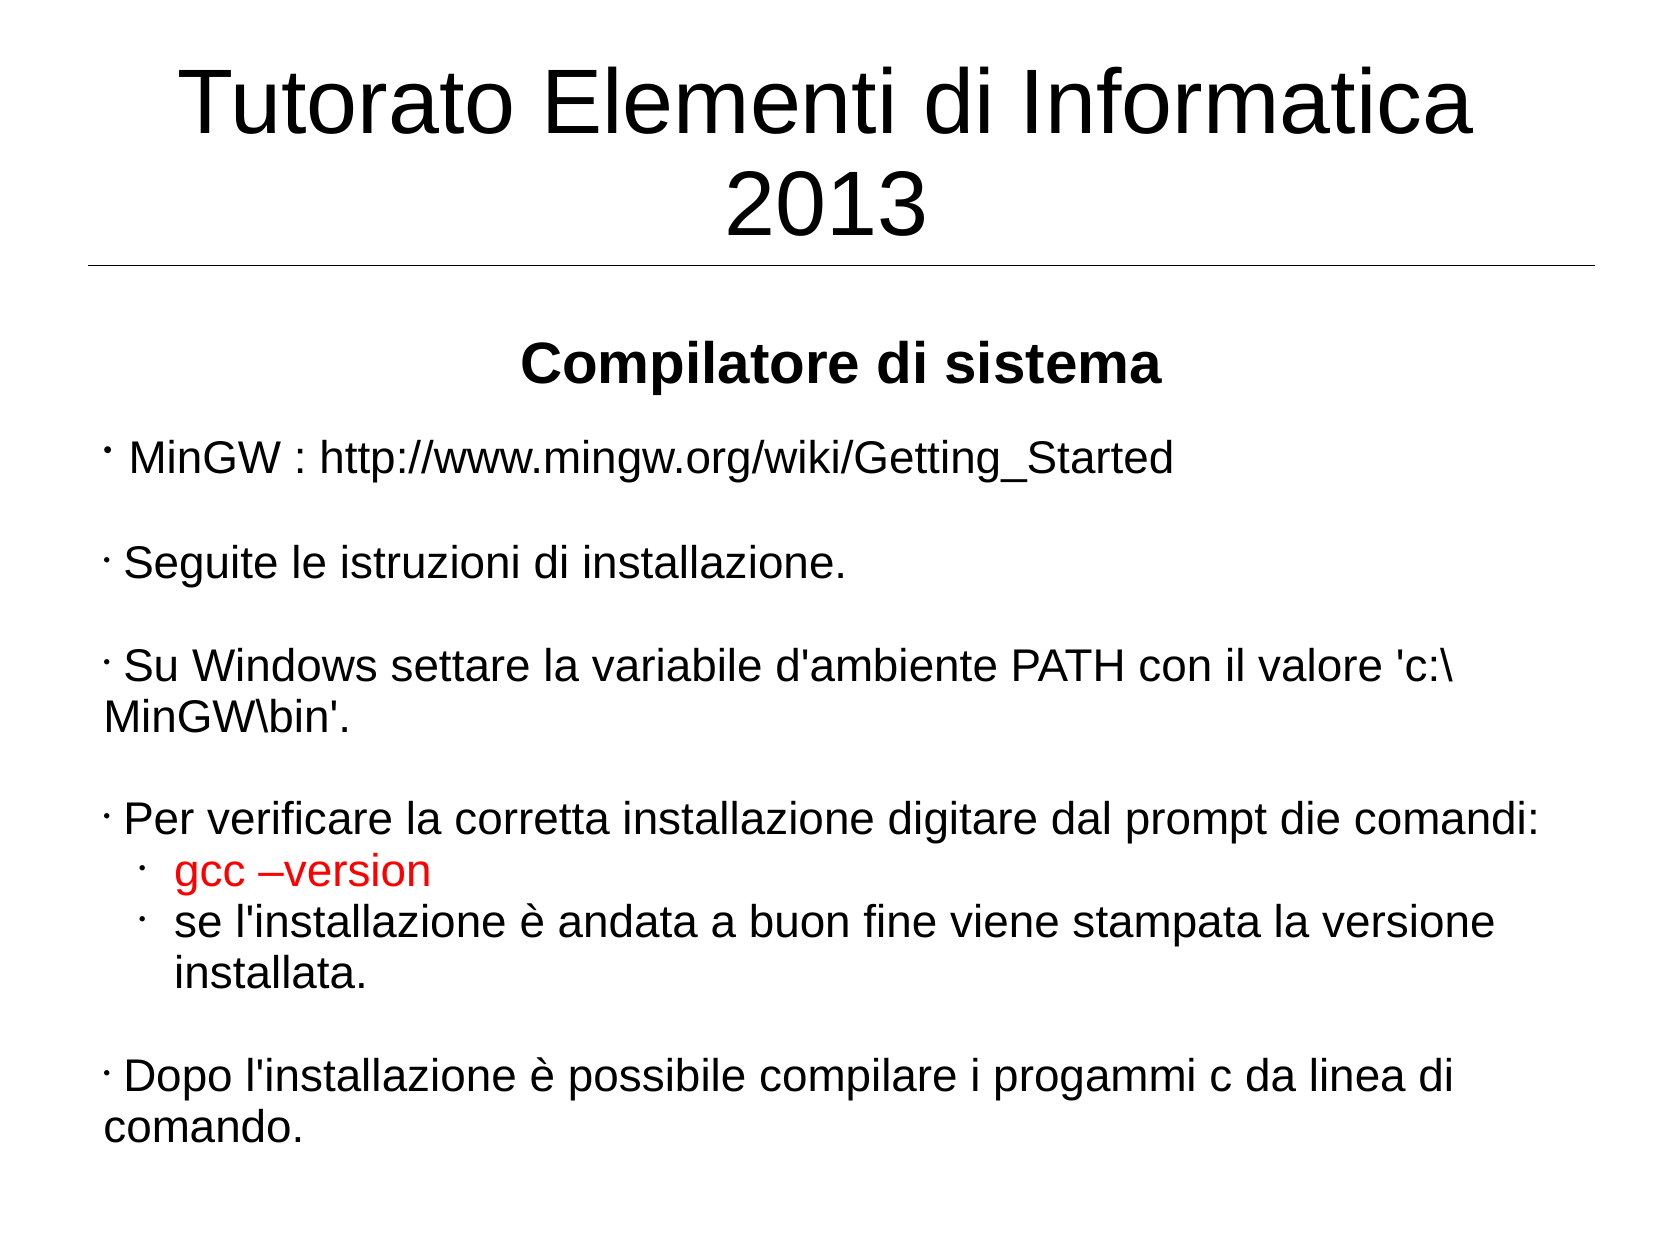

# Tutorato Elementi di Informatica 2013
Compilatore di sistema
 MinGW : http://www.mingw.org/wiki/Getting_Started
 Seguite le istruzioni di installazione.
 Su Windows settare la variabile d'ambiente PATH con il valore 'c:\MinGW\bin'.
 Per verificare la corretta installazione digitare dal prompt die comandi:
gcc –version
se l'installazione è andata a buon fine viene stampata la versione installata.
 Dopo l'installazione è possibile compilare i progammi c da linea di comando.